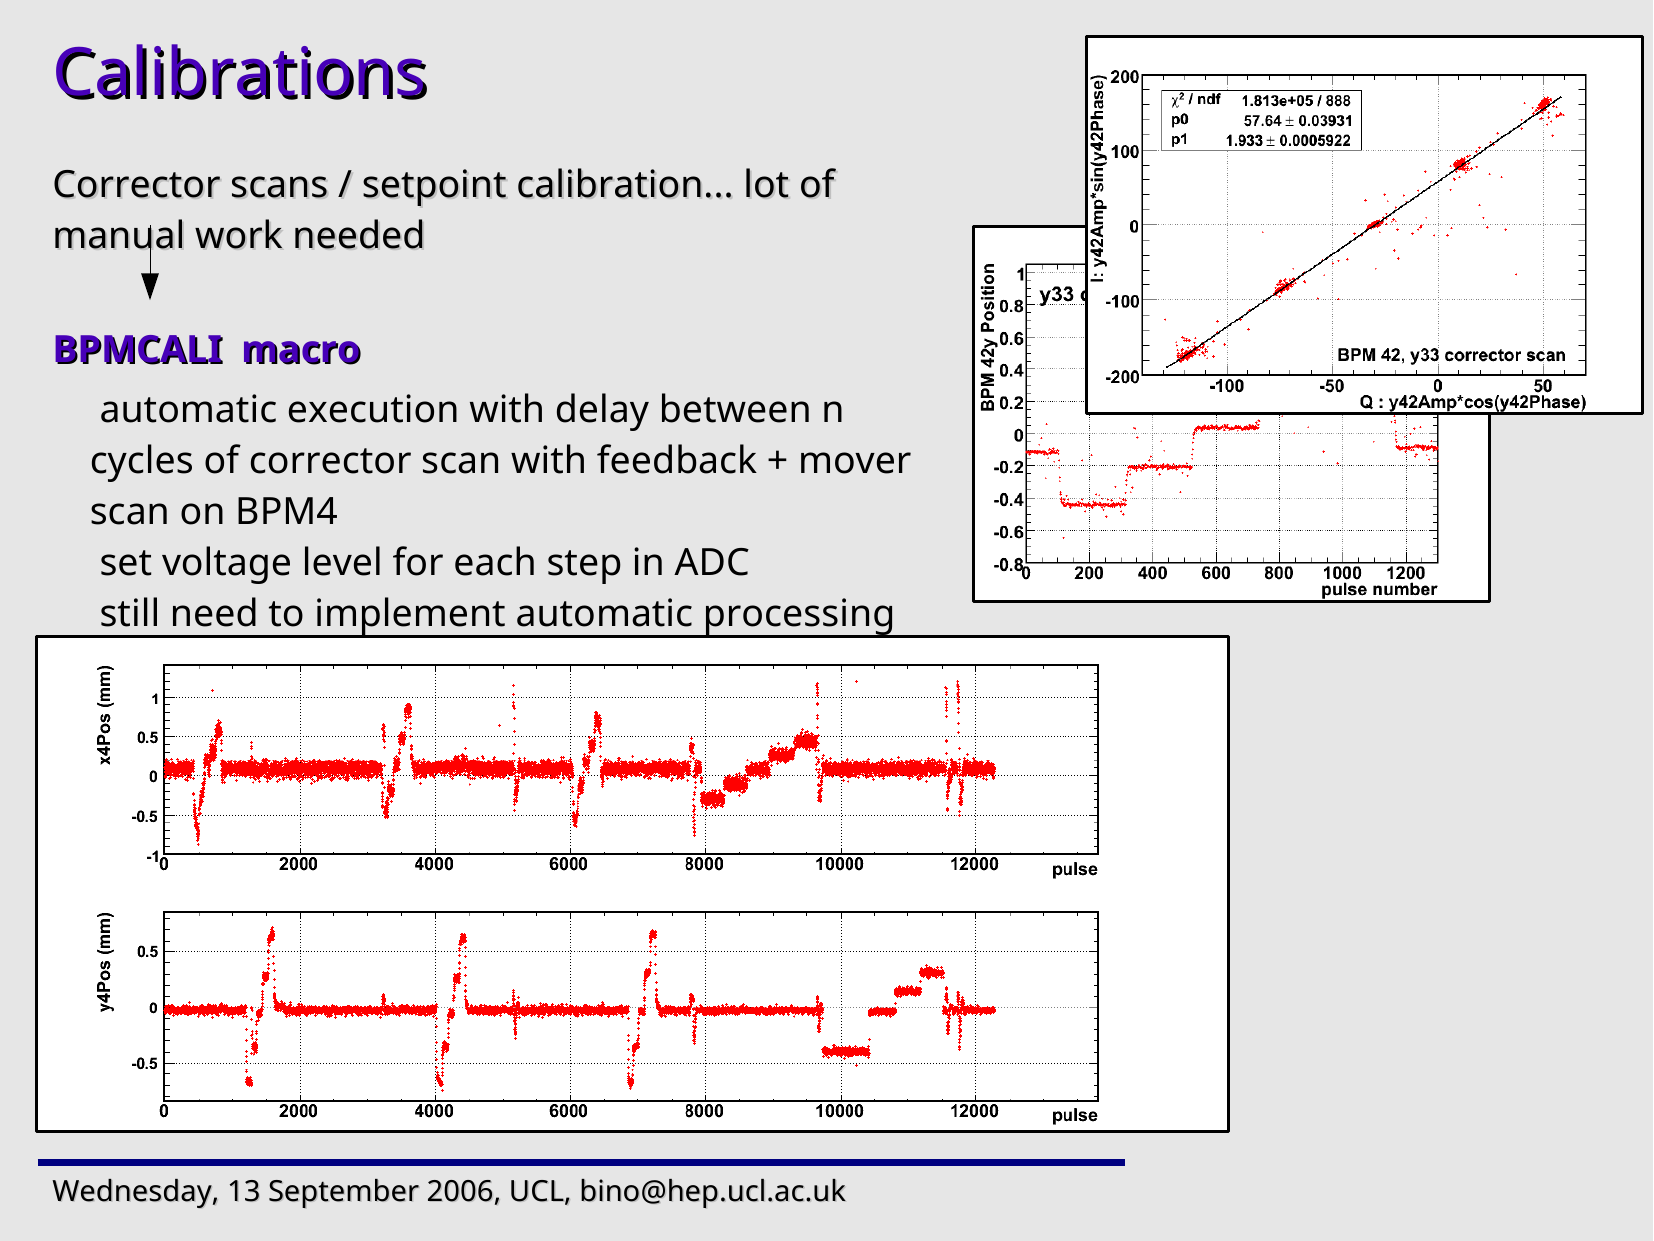

Calibrations
Corrector scans / setpoint calibration... lot of manual work needed
BPMCALI macro
 automatic execution with delay between n cycles of corrector scan with feedback + mover scan on BPM4
 set voltage level for each step in ADC
 still need to implement automatic processing
Wednesday, 13 September 2006, UCL, bino@hep.ucl.ac.uk